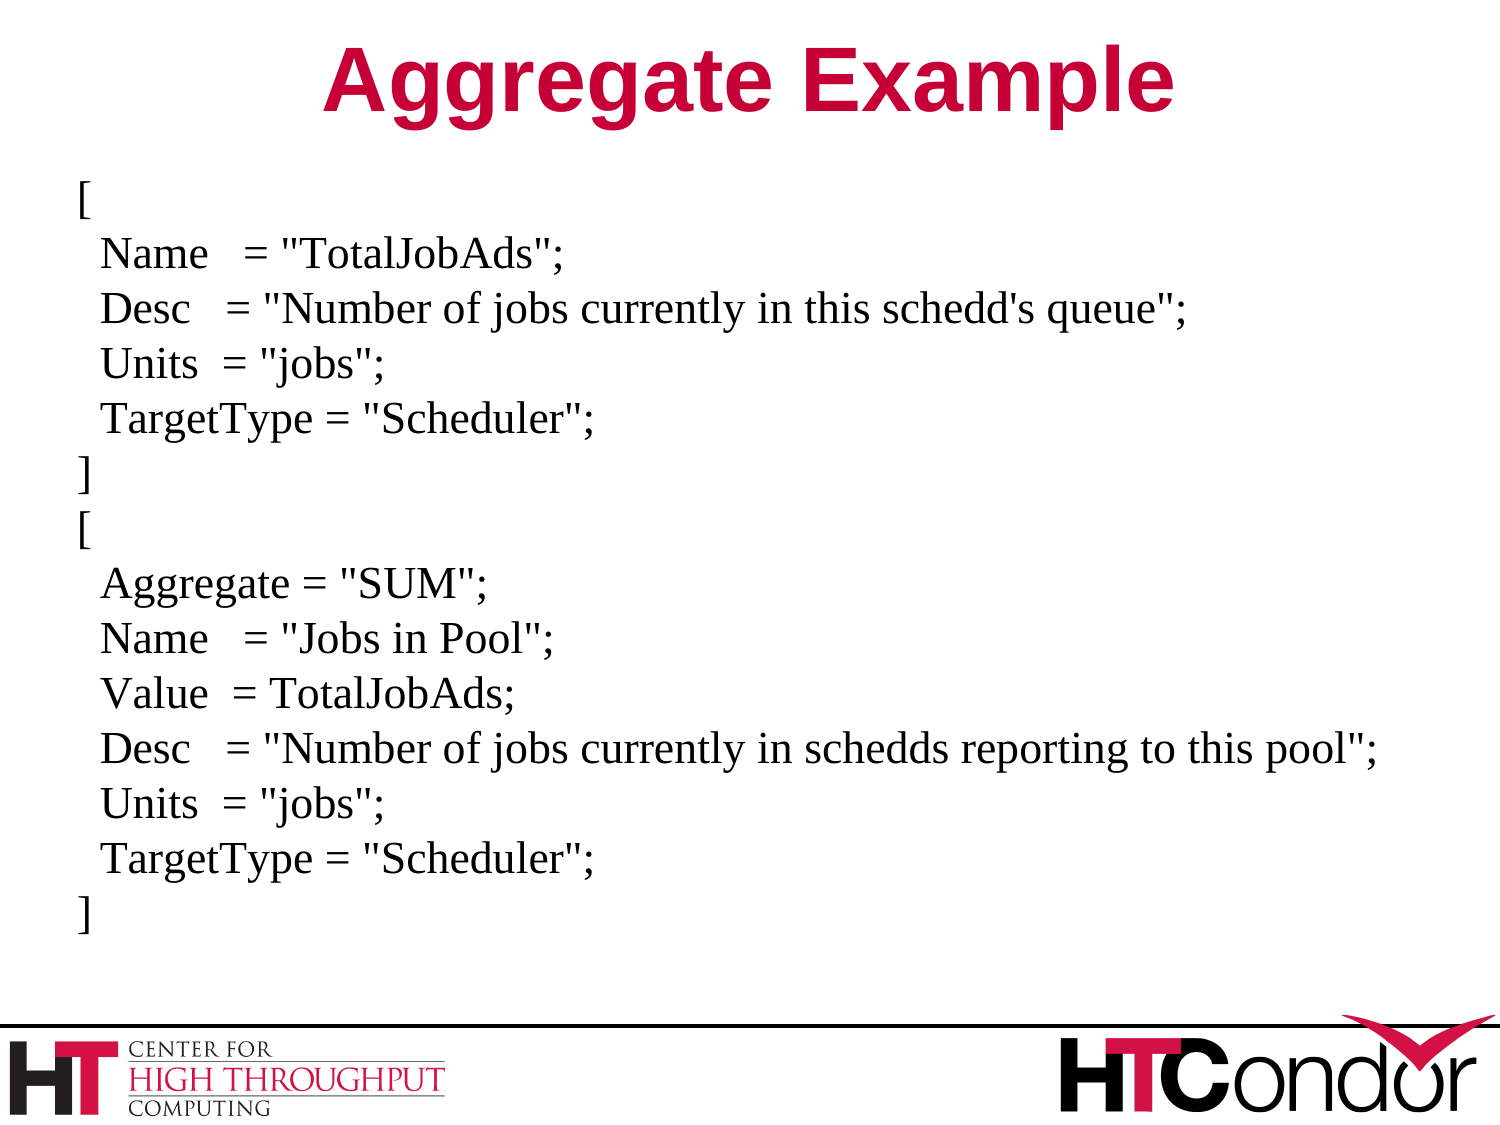

# Aggregate Example
[
 Name = "TotalJobAds";
 Desc = "Number of jobs currently in this schedd's queue";
 Units = "jobs";
 TargetType = "Scheduler";
]
[
 Aggregate = "SUM";
 Name = "Jobs in Pool";
 Value = TotalJobAds;
 Desc = "Number of jobs currently in schedds reporting to this pool";
 Units = "jobs";
 TargetType = "Scheduler";
]